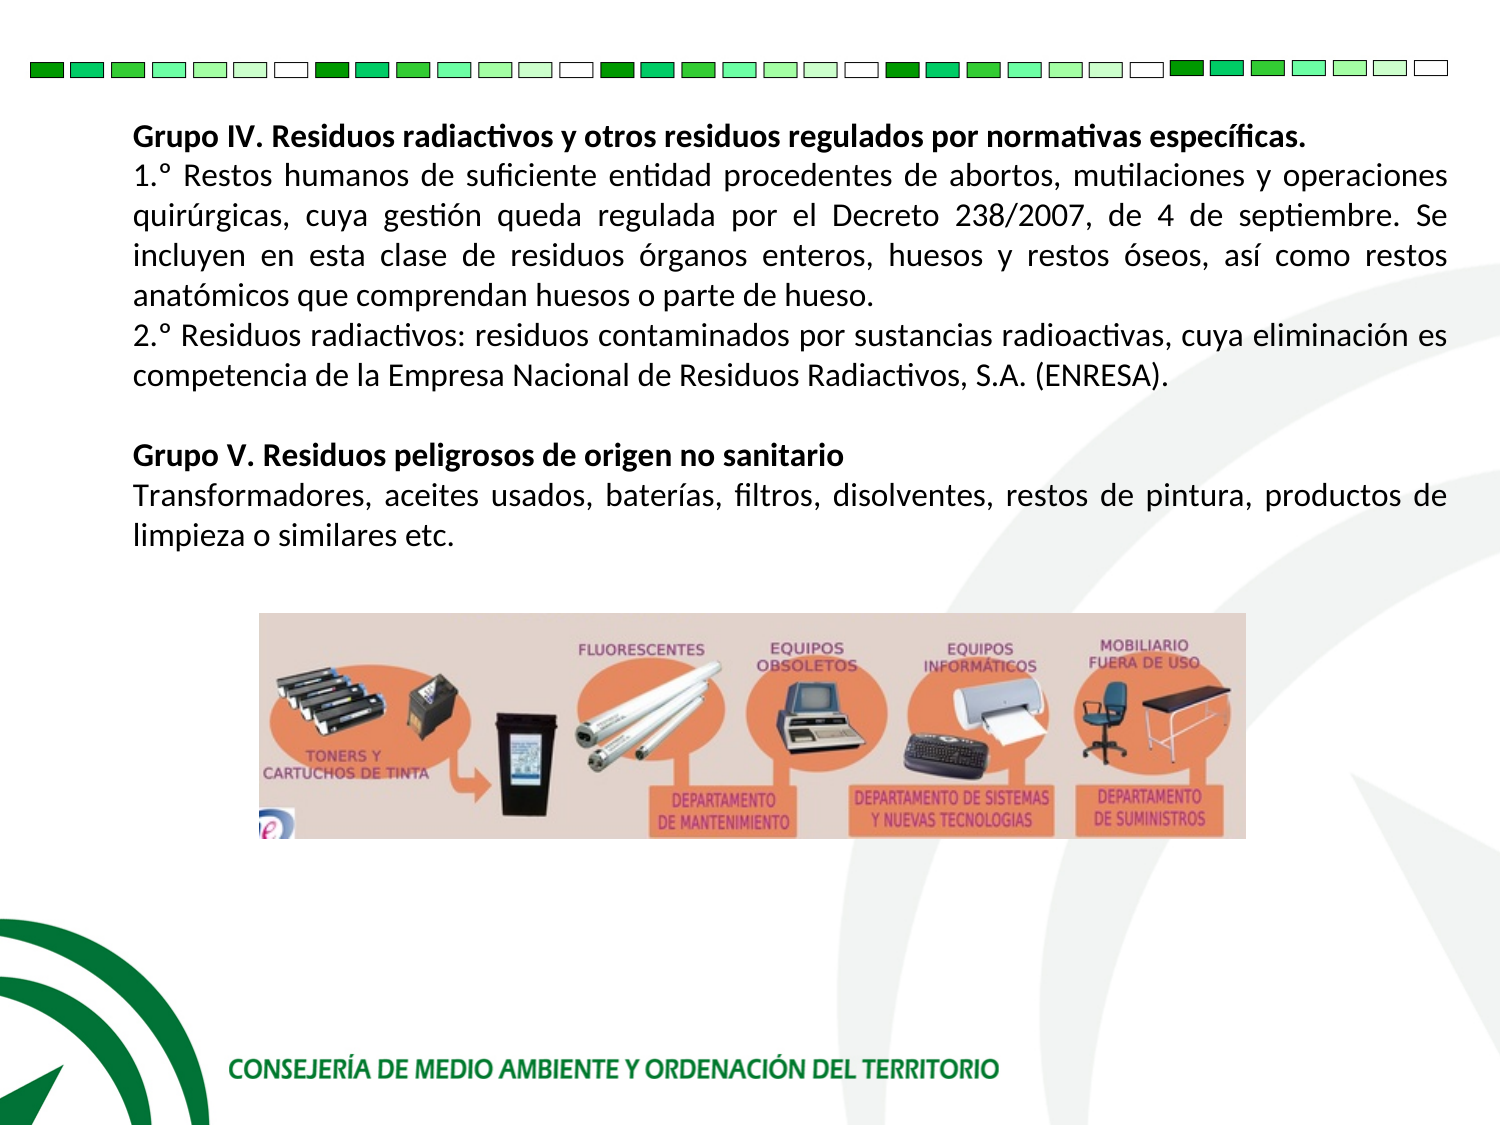

Grupo IV. Residuos radiactivos y otros residuos regulados por normativas específicas.
1.º Restos humanos de suficiente entidad procedentes de abortos, mutilaciones y operaciones quirúrgicas, cuya gestión queda regulada por el Decreto 238/2007, de 4 de septiembre. Se incluyen en esta clase de residuos órganos enteros, huesos y restos óseos, así como restos anatómicos que comprendan huesos o parte de hueso.
2.º Residuos radiactivos: residuos contaminados por sustancias radioactivas, cuya eliminación es competencia de la Empresa Nacional de Residuos Radiactivos, S.A. (ENRESA).
Grupo V. Residuos peligrosos de origen no sanitario
Transformadores, aceites usados, baterías, filtros, disolventes, restos de pintura, productos de limpieza o similares etc.